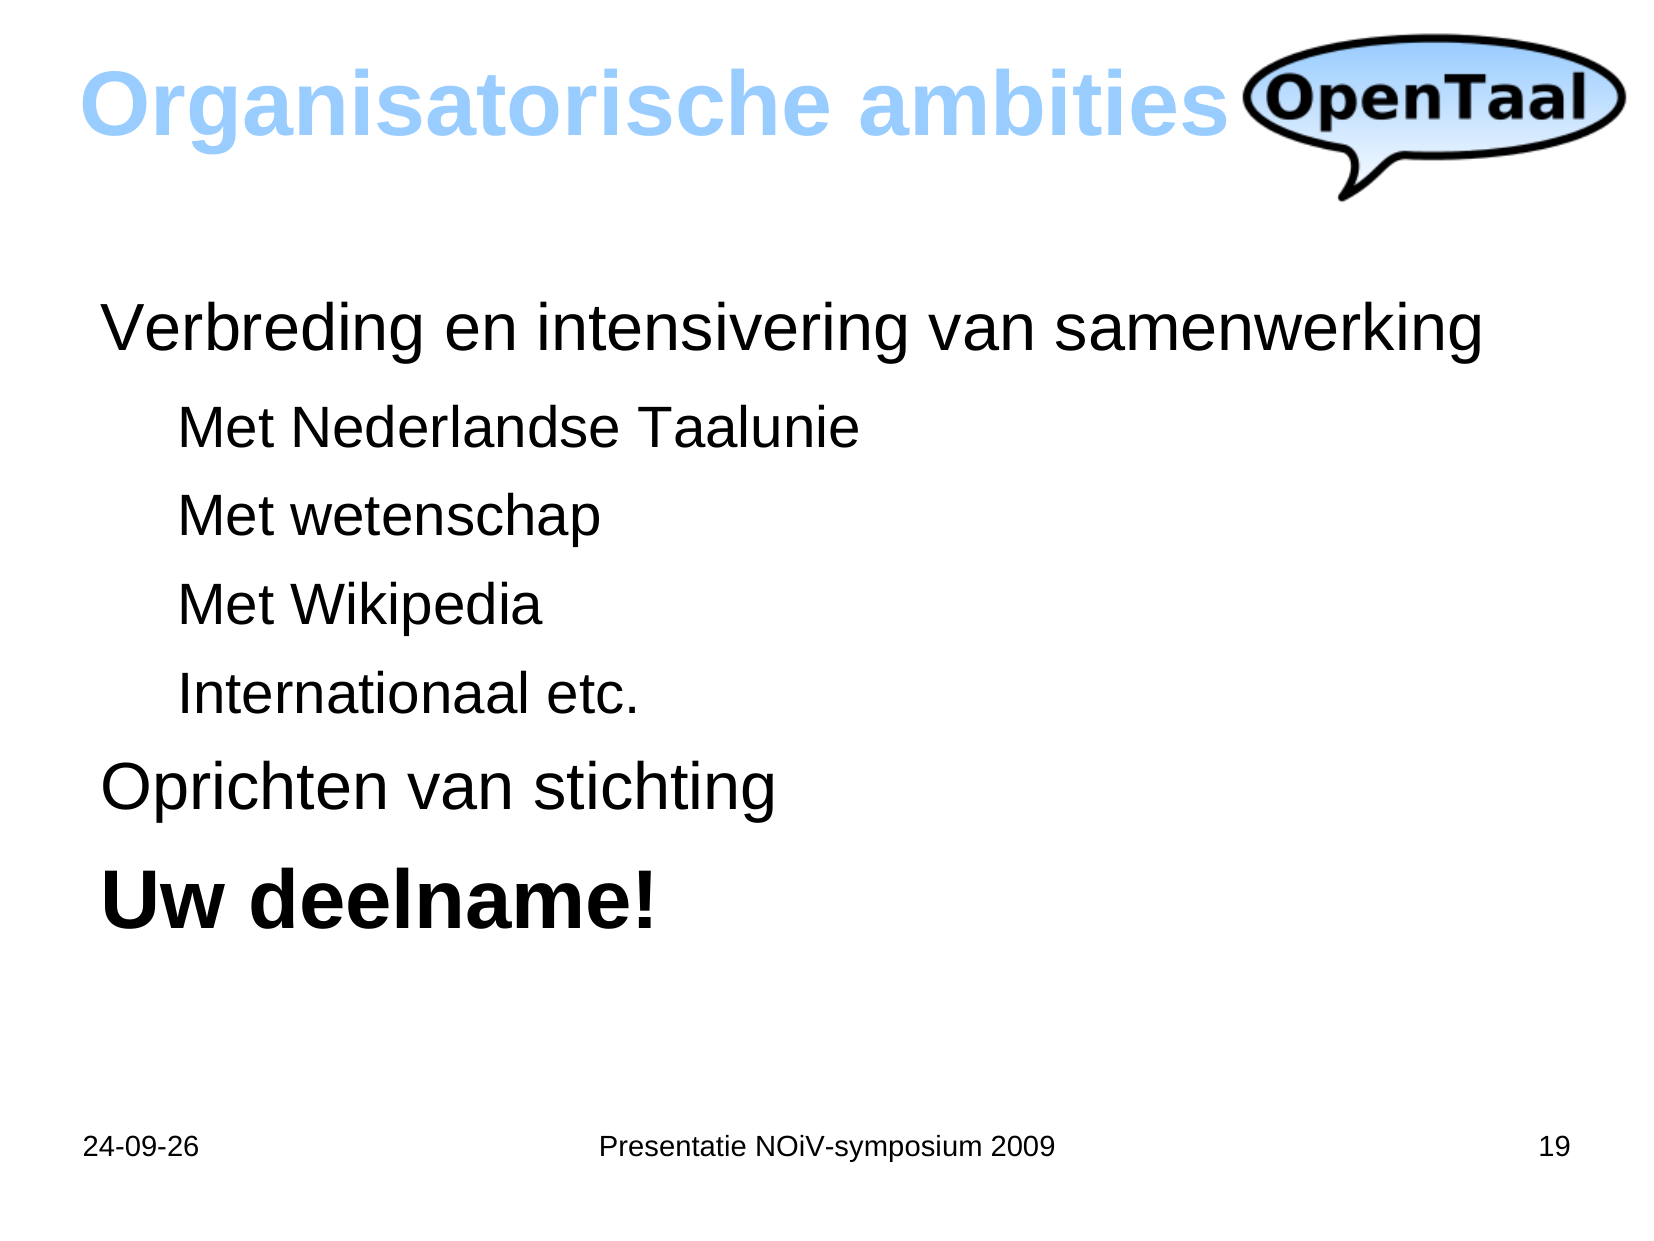

# Organisatorische ambities
Verbreding en intensivering van samenwerking
Met Nederlandse Taalunie
Met wetenschap
Met Wikipedia
Internationaal etc.
Oprichten van stichting
Uw deelname!
Presentatie NOiV-symposium 2009
19